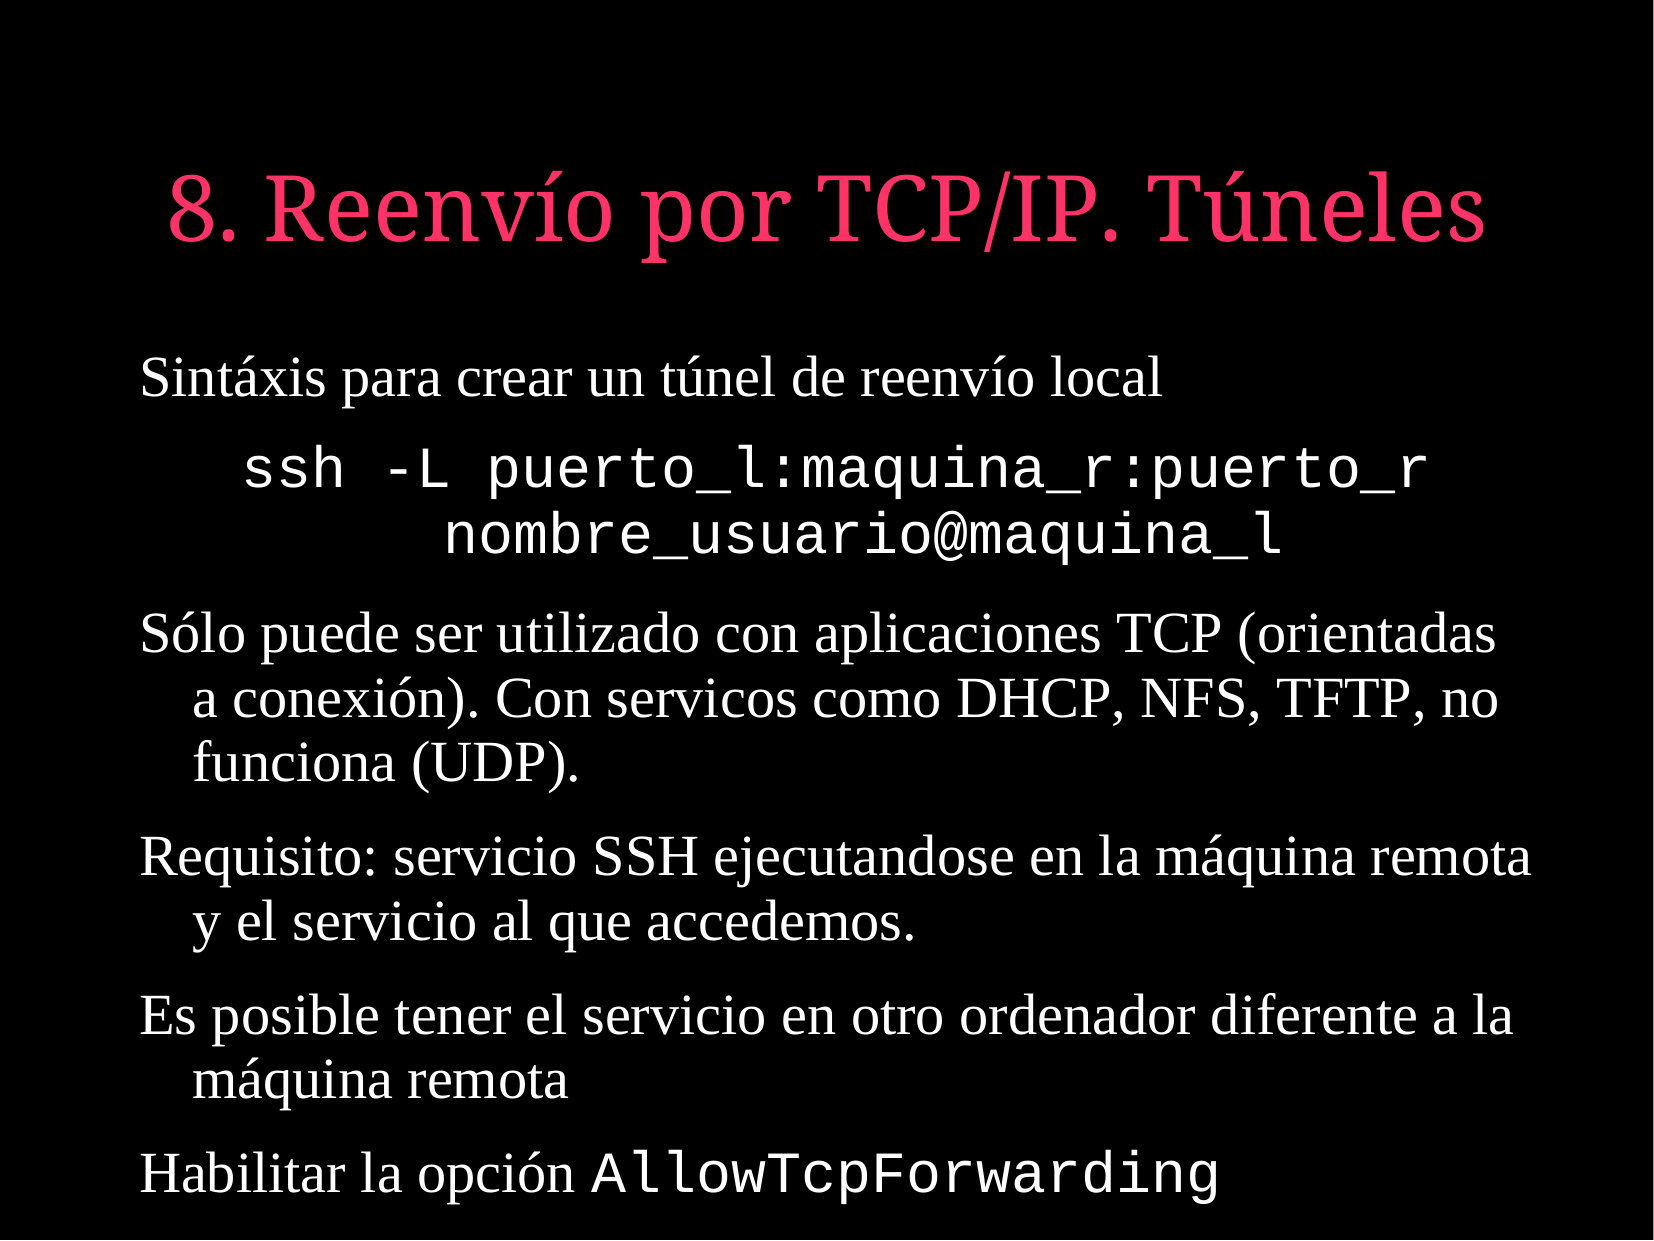

# 8. Reenvío por TCP/IP. Túneles
Sintáxis para crear un túnel de reenvío local
ssh -L puerto_l:maquina_r:puerto_r nombre_usuario@maquina_l
Sólo puede ser utilizado con aplicaciones TCP (orientadas a conexión). Con servicos como DHCP, NFS, TFTP, no funciona (UDP).
Requisito: servicio SSH ejecutandose en la máquina remota y el servicio al que accedemos.
Es posible tener el servicio en otro ordenador diferente a la máquina remota
Habilitar la opción AllowTcpForwarding